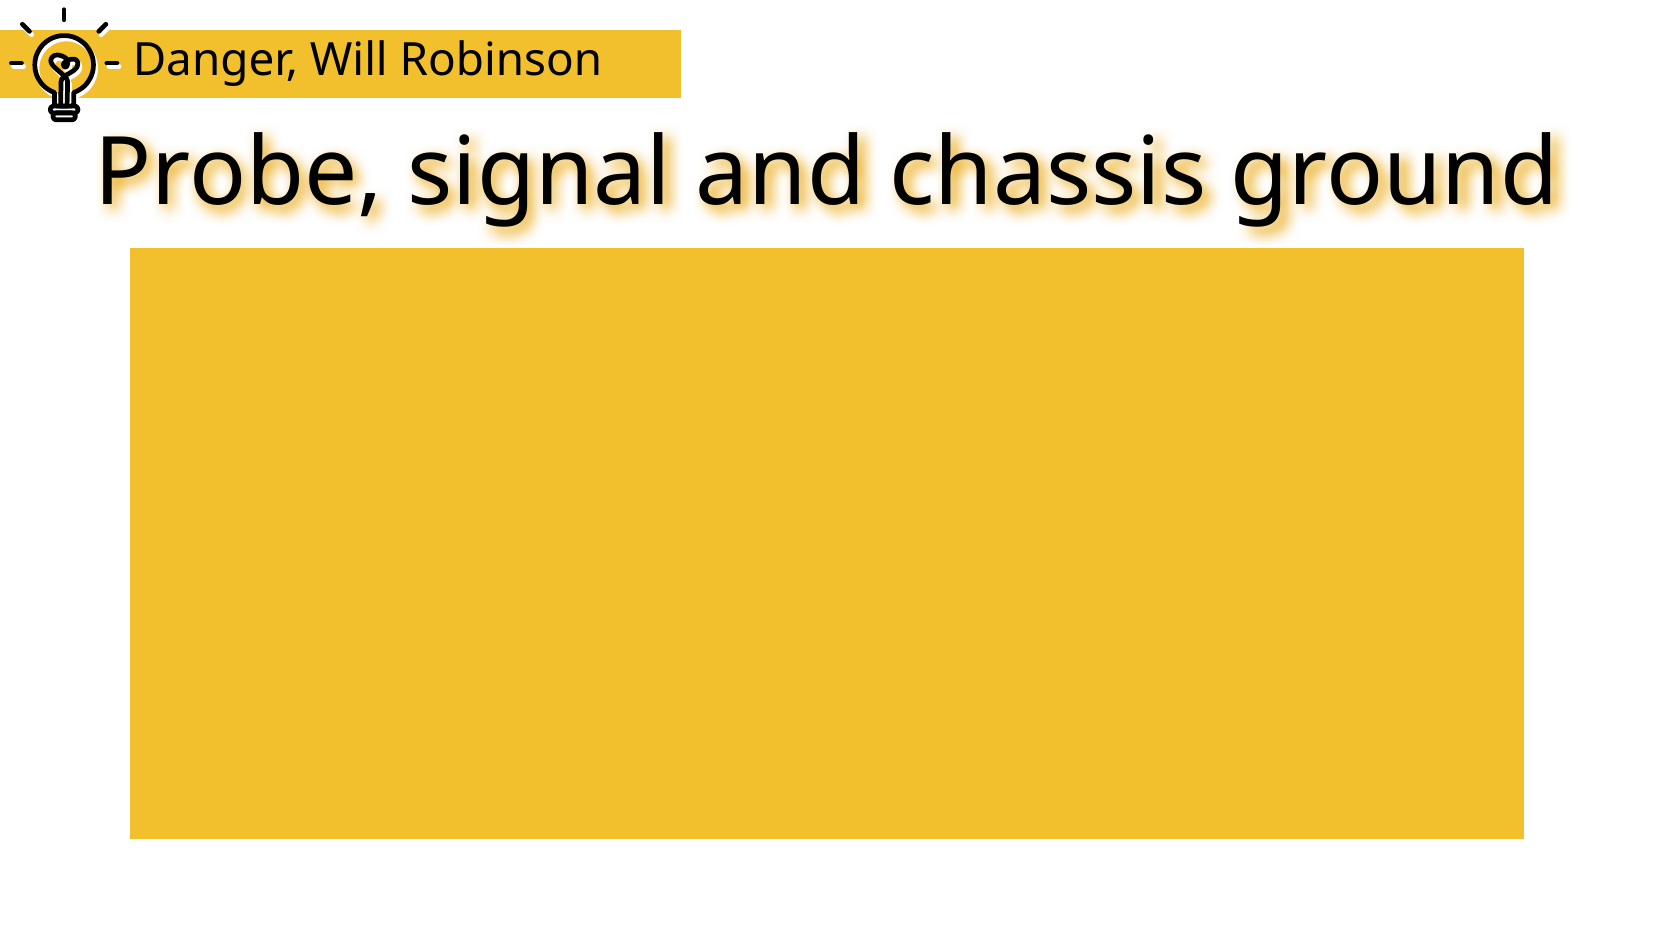

Danger, Will Robinson
# Probe, signal and chassis ground